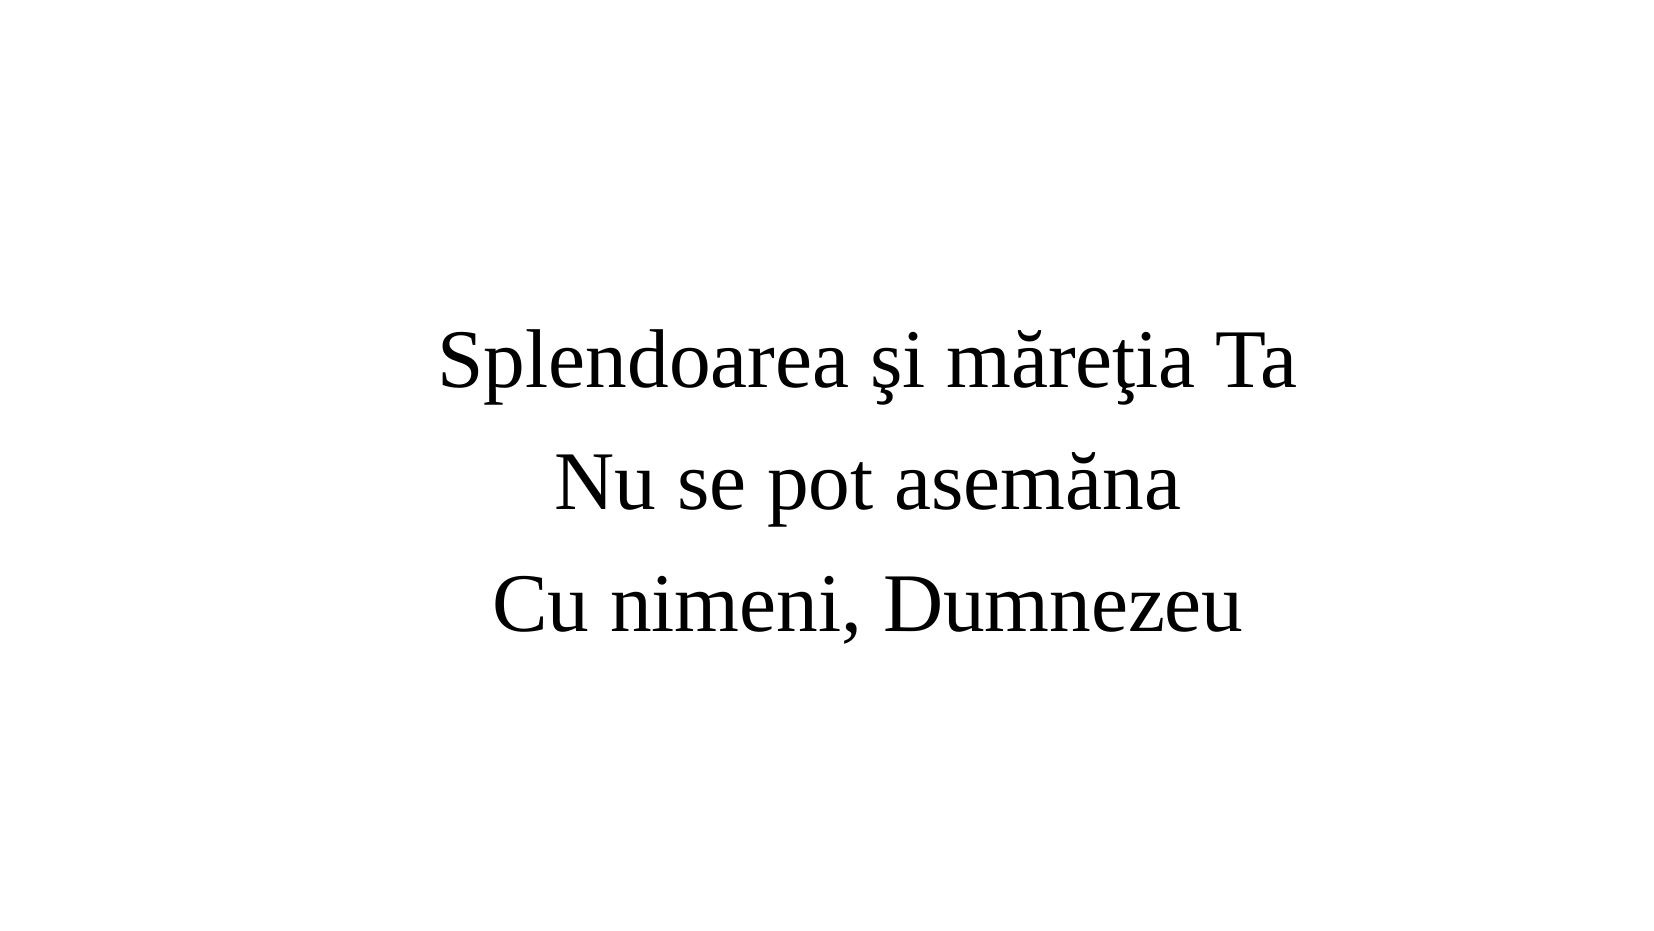

# Splendoarea şi măreţia Ta
Nu se pot asemăna
Cu nimeni, Dumnezeu